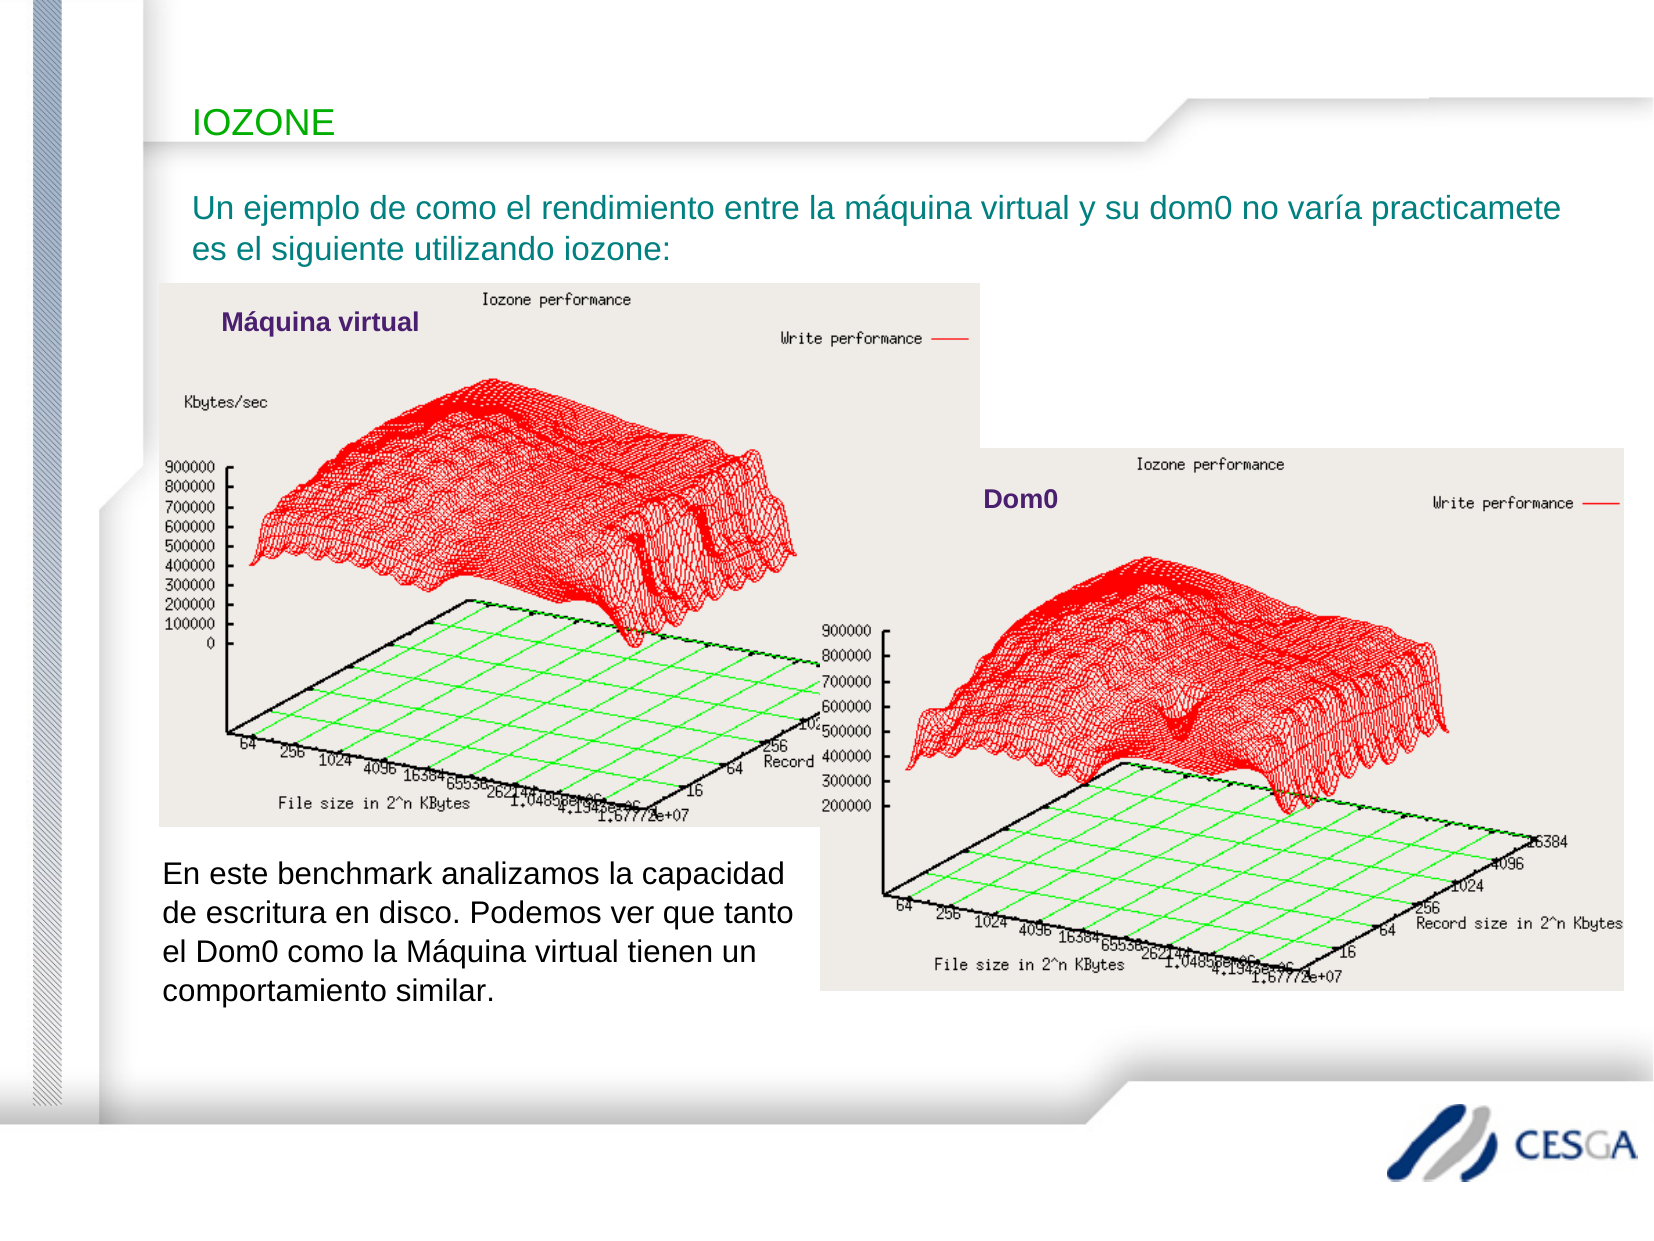

IOZONE
Un ejemplo de como el rendimiento entre la máquina virtual y su dom0 no varía practicamete es el siguiente utilizando iozone:
Máquina virtual
Dom0
En este benchmark analizamos la capacidad de escritura en disco. Podemos ver que tanto el Dom0 como la Máquina virtual tienen un comportamiento similar.